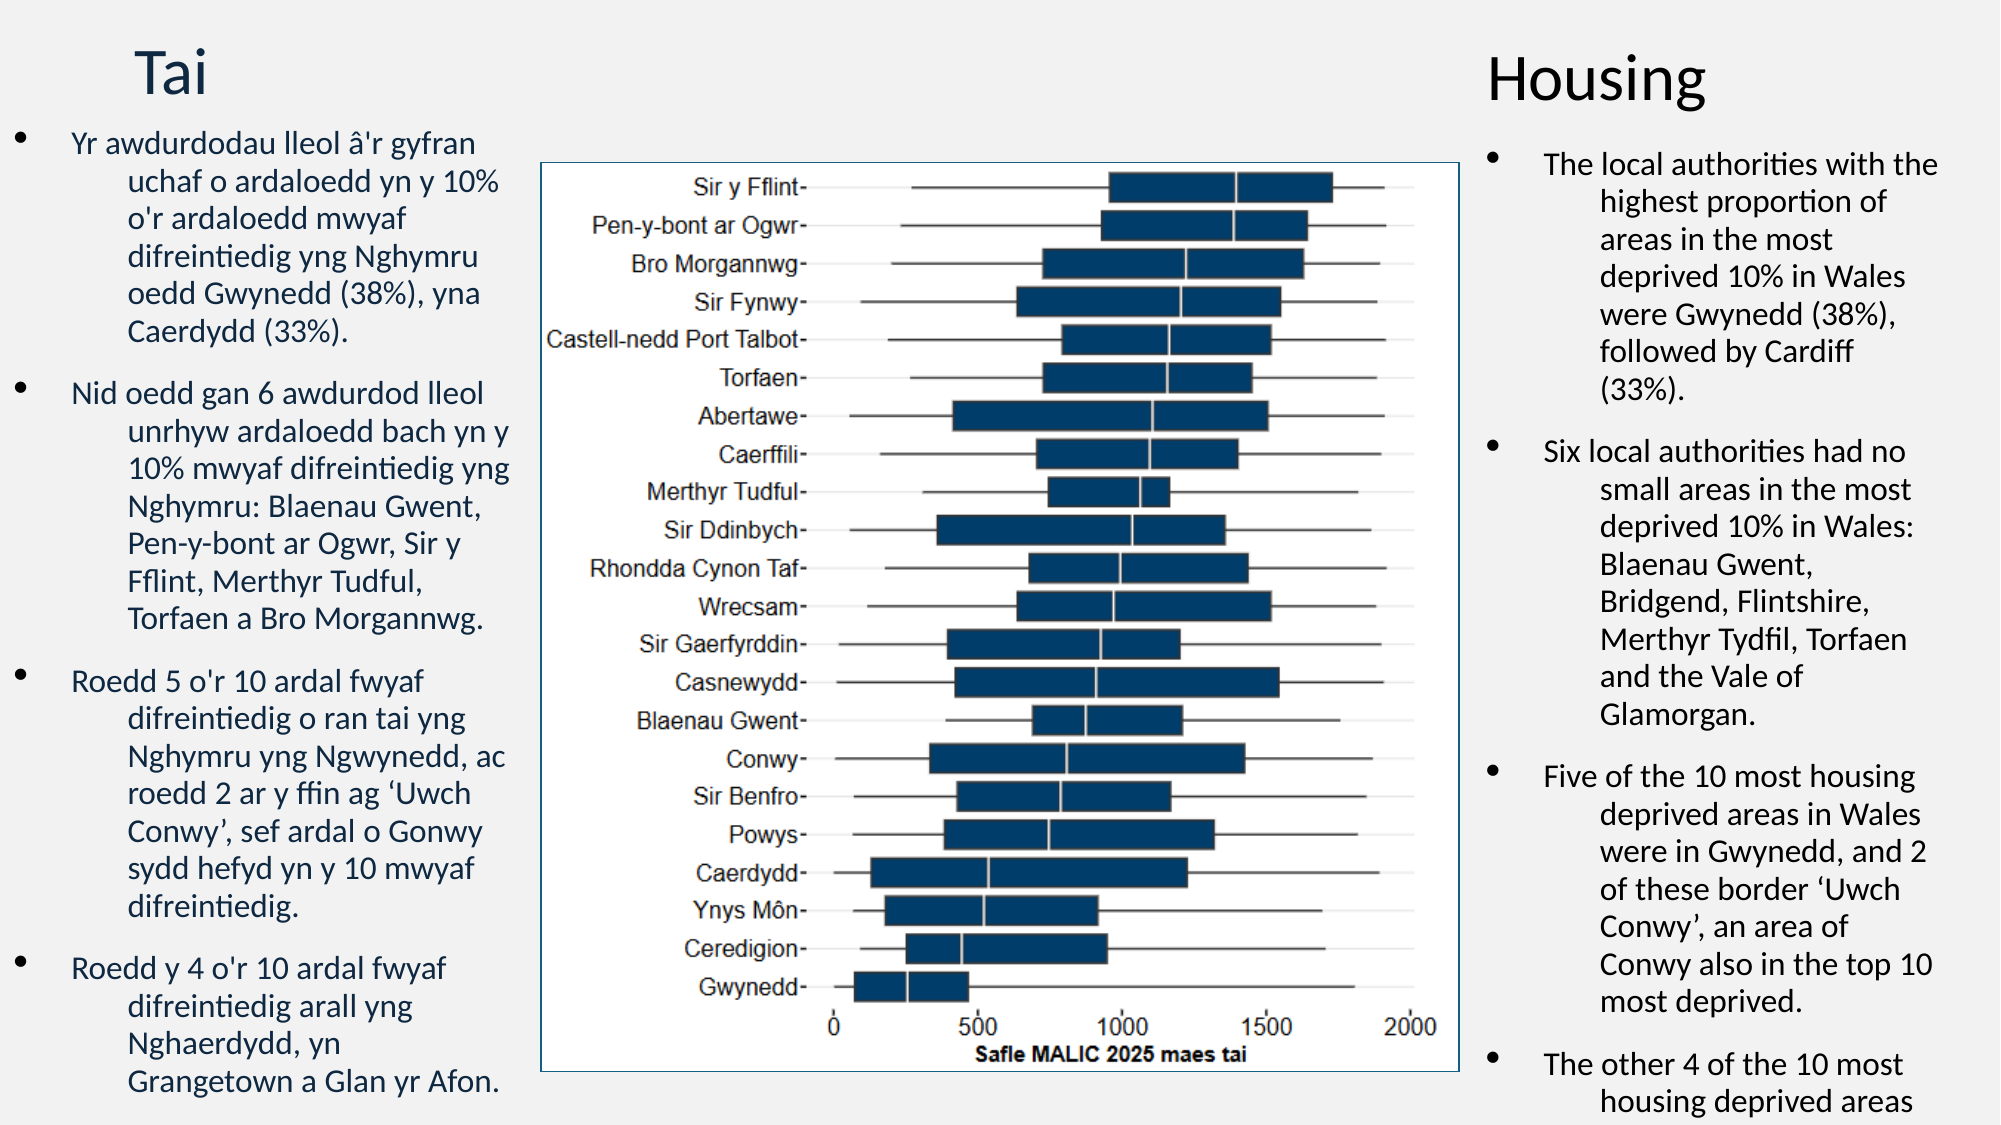

Tai
Housing
Yr awdurdodau lleol â'r gyfran uchaf o ardaloedd yn y 10% o'r ardaloedd mwyaf difreintiedig yng Nghymru oedd Gwynedd (38%), yna Caerdydd (33%).
Nid oedd gan 6 awdurdod lleol unrhyw ardaloedd bach yn y 10% mwyaf difreintiedig yng Nghymru: Blaenau Gwent, Pen-y-bont ar Ogwr, Sir y Fflint, Merthyr Tudful, Torfaen a Bro Morgannwg.
Roedd 5 o'r 10 ardal fwyaf difreintiedig o ran tai yng Nghymru yng Ngwynedd, ac roedd 2 ar y ffin ag ‘Uwch Conwy’, sef ardal o Gonwy sydd hefyd yn y 10 mwyaf difreintiedig.
Roedd y 4 o'r 10 ardal fwyaf difreintiedig arall yng Nghaerdydd, yn Grangetown a Glan yr Afon.
The local authorities with the highest proportion of areas in the most deprived 10% in Wales were Gwynedd (38%), followed by Cardiff (33%).
Six local authorities had no small areas in the most deprived 10% in Wales: Blaenau Gwent, Bridgend, Flintshire, Merthyr Tydfil, Torfaen and the Vale of Glamorgan.
Five of the 10 most housing deprived areas in Wales were in Gwynedd, and 2 of these border ‘Uwch Conwy’, an area of Conwy also in the top 10 most deprived.
The other 4 of the 10 most housing deprived areas were in Cardiff, in Grangetown and Riverside.